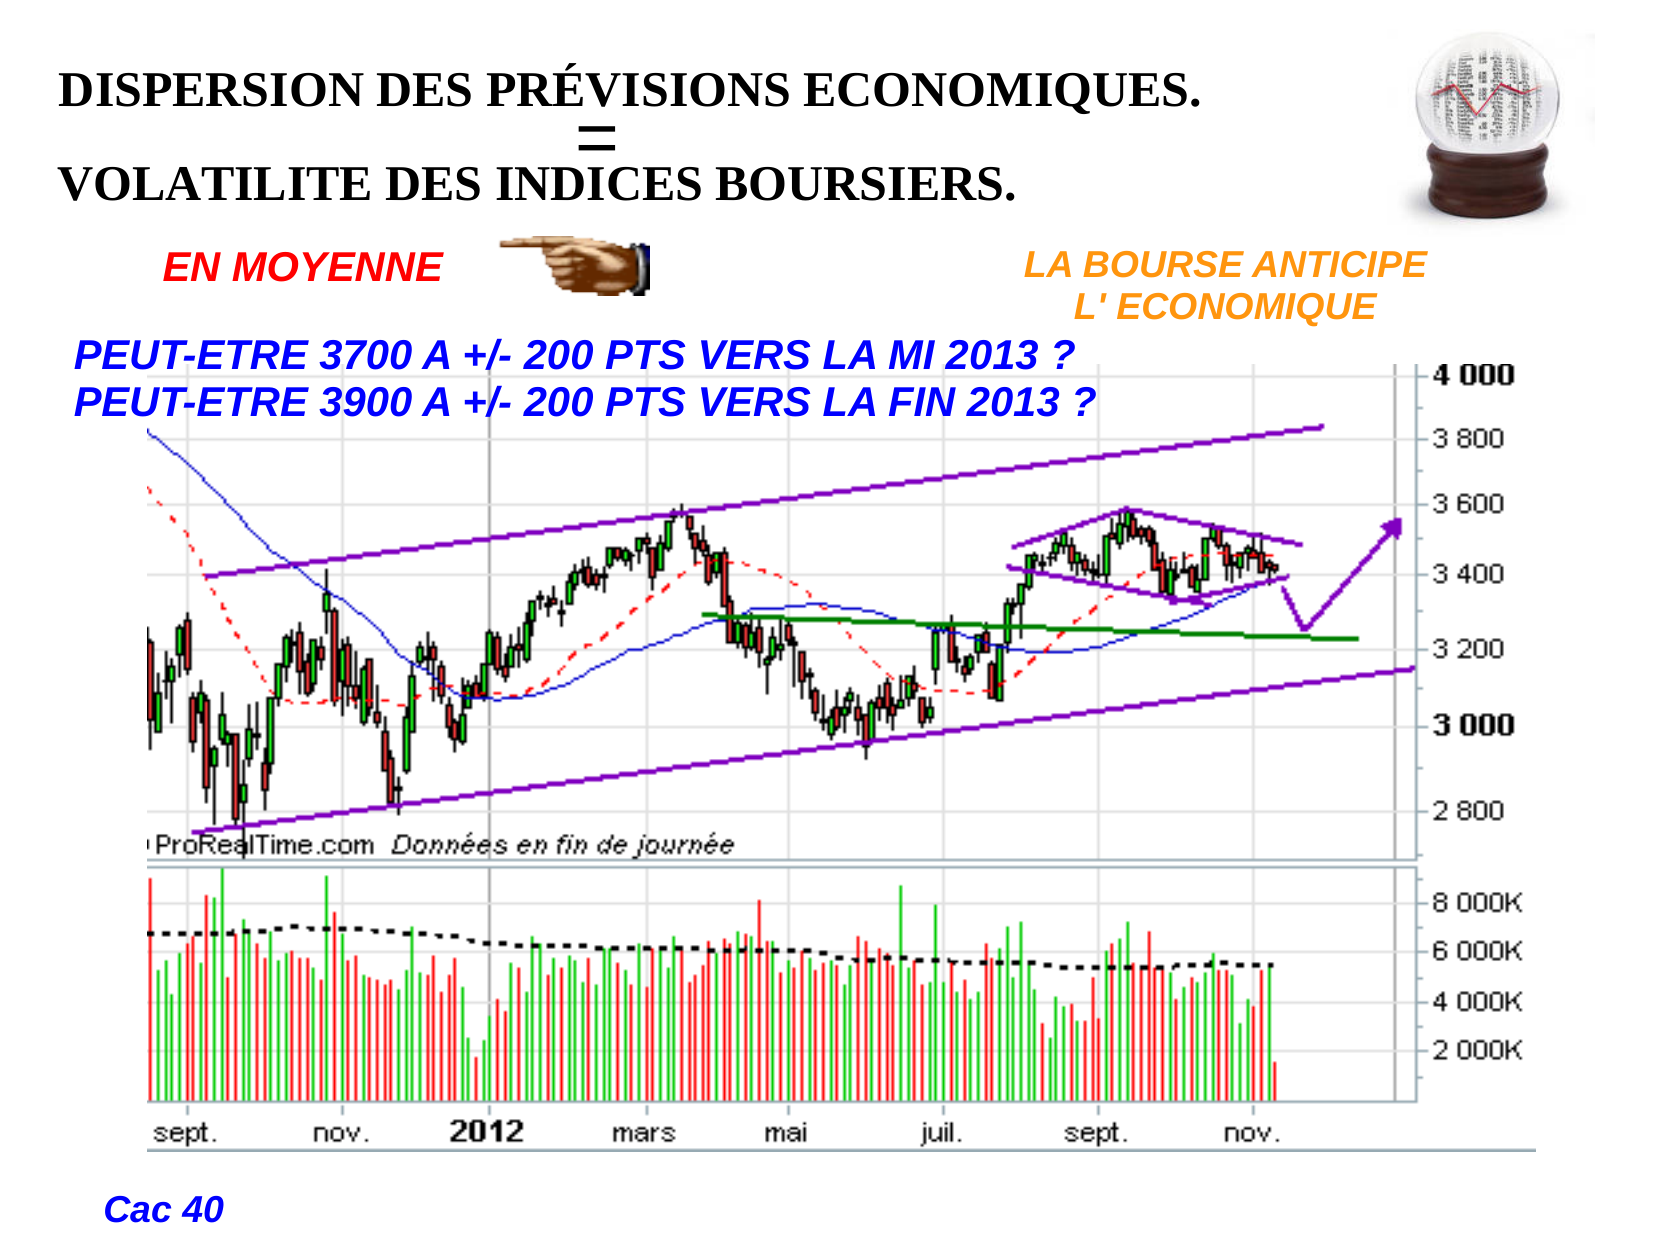

DISPERSION DES PRÉVISIONS ECONOMIQUES.
=
VOLATILITE DES INDICES BOURSIERS.
EN MOYENNE
LA BOURSE ANTICIPE L' ECONOMIQUE
PEUT-ETRE 3700 A +/- 200 PTS VERS LA MI 2013 ?
PEUT-ETRE 3900 A +/- 200 PTS VERS LA FIN 2013 ?
Cac 40